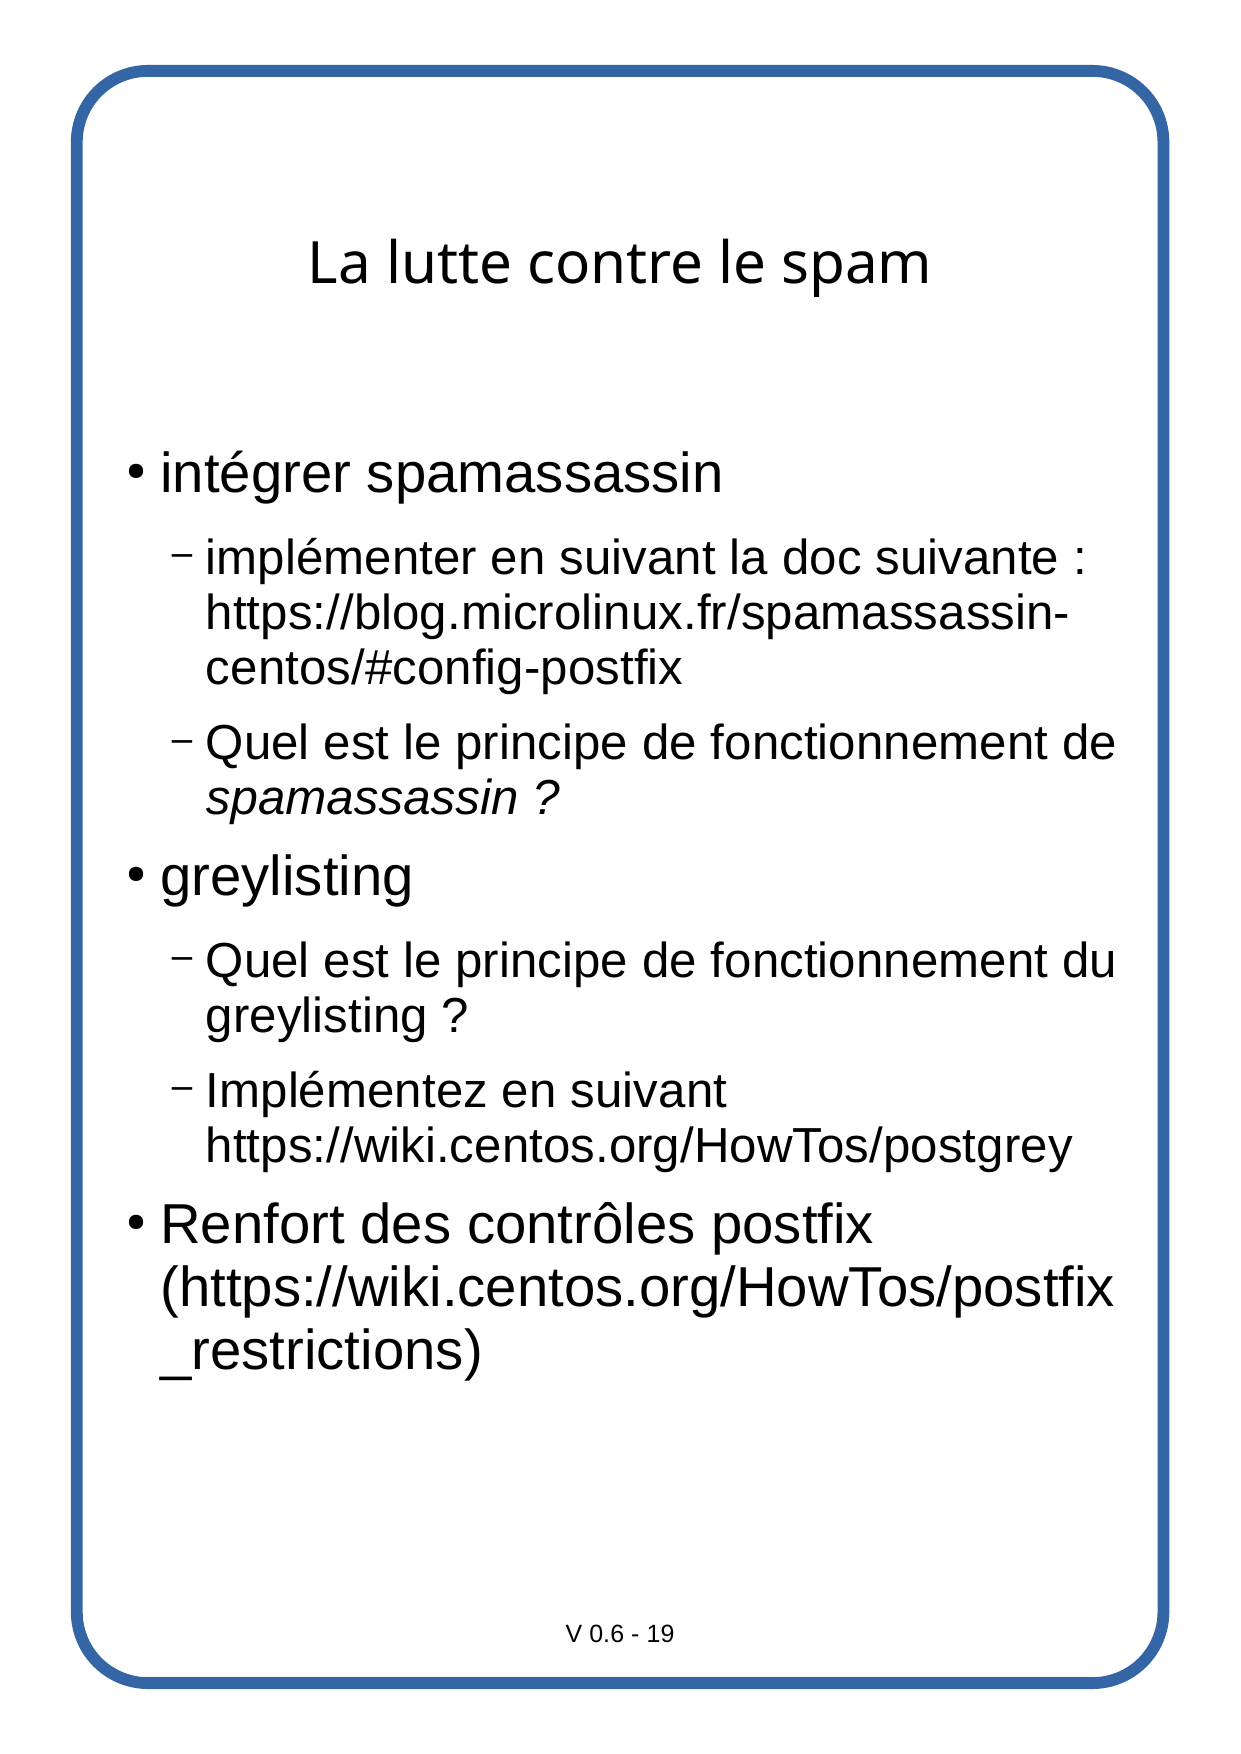

# La lutte contre le spam
intégrer spamassassin
implémenter en suivant la doc suivante : https://blog.microlinux.fr/spamassassin-centos/#config-postfix
Quel est le principe de fonctionnement de spamassassin ?
greylisting
Quel est le principe de fonctionnement du greylisting ?
Implémentez en suivant https://wiki.centos.org/HowTos/postgrey
Renfort des contrôles postfix (https://wiki.centos.org/HowTos/postfix_restrictions)